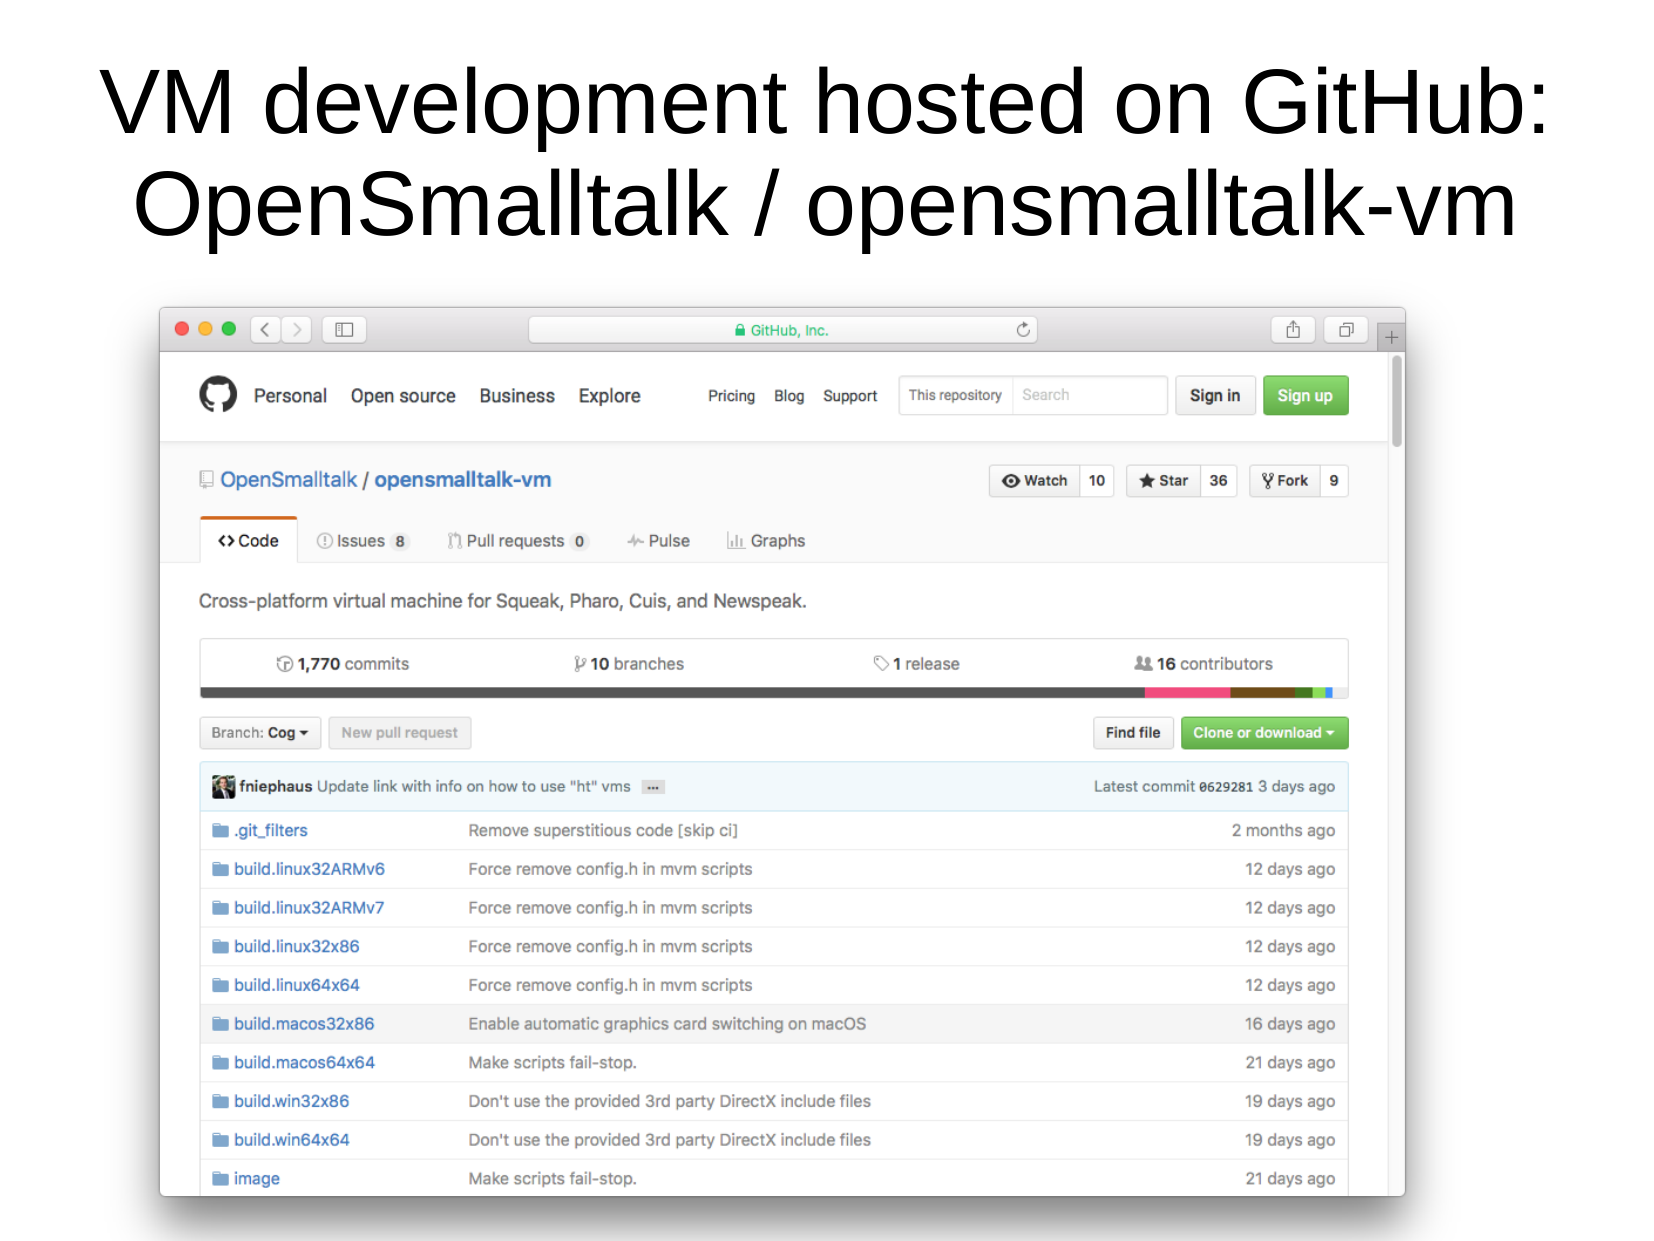

# VM development hosted on GitHub: OpenSmalltalk / opensmalltalk-vm